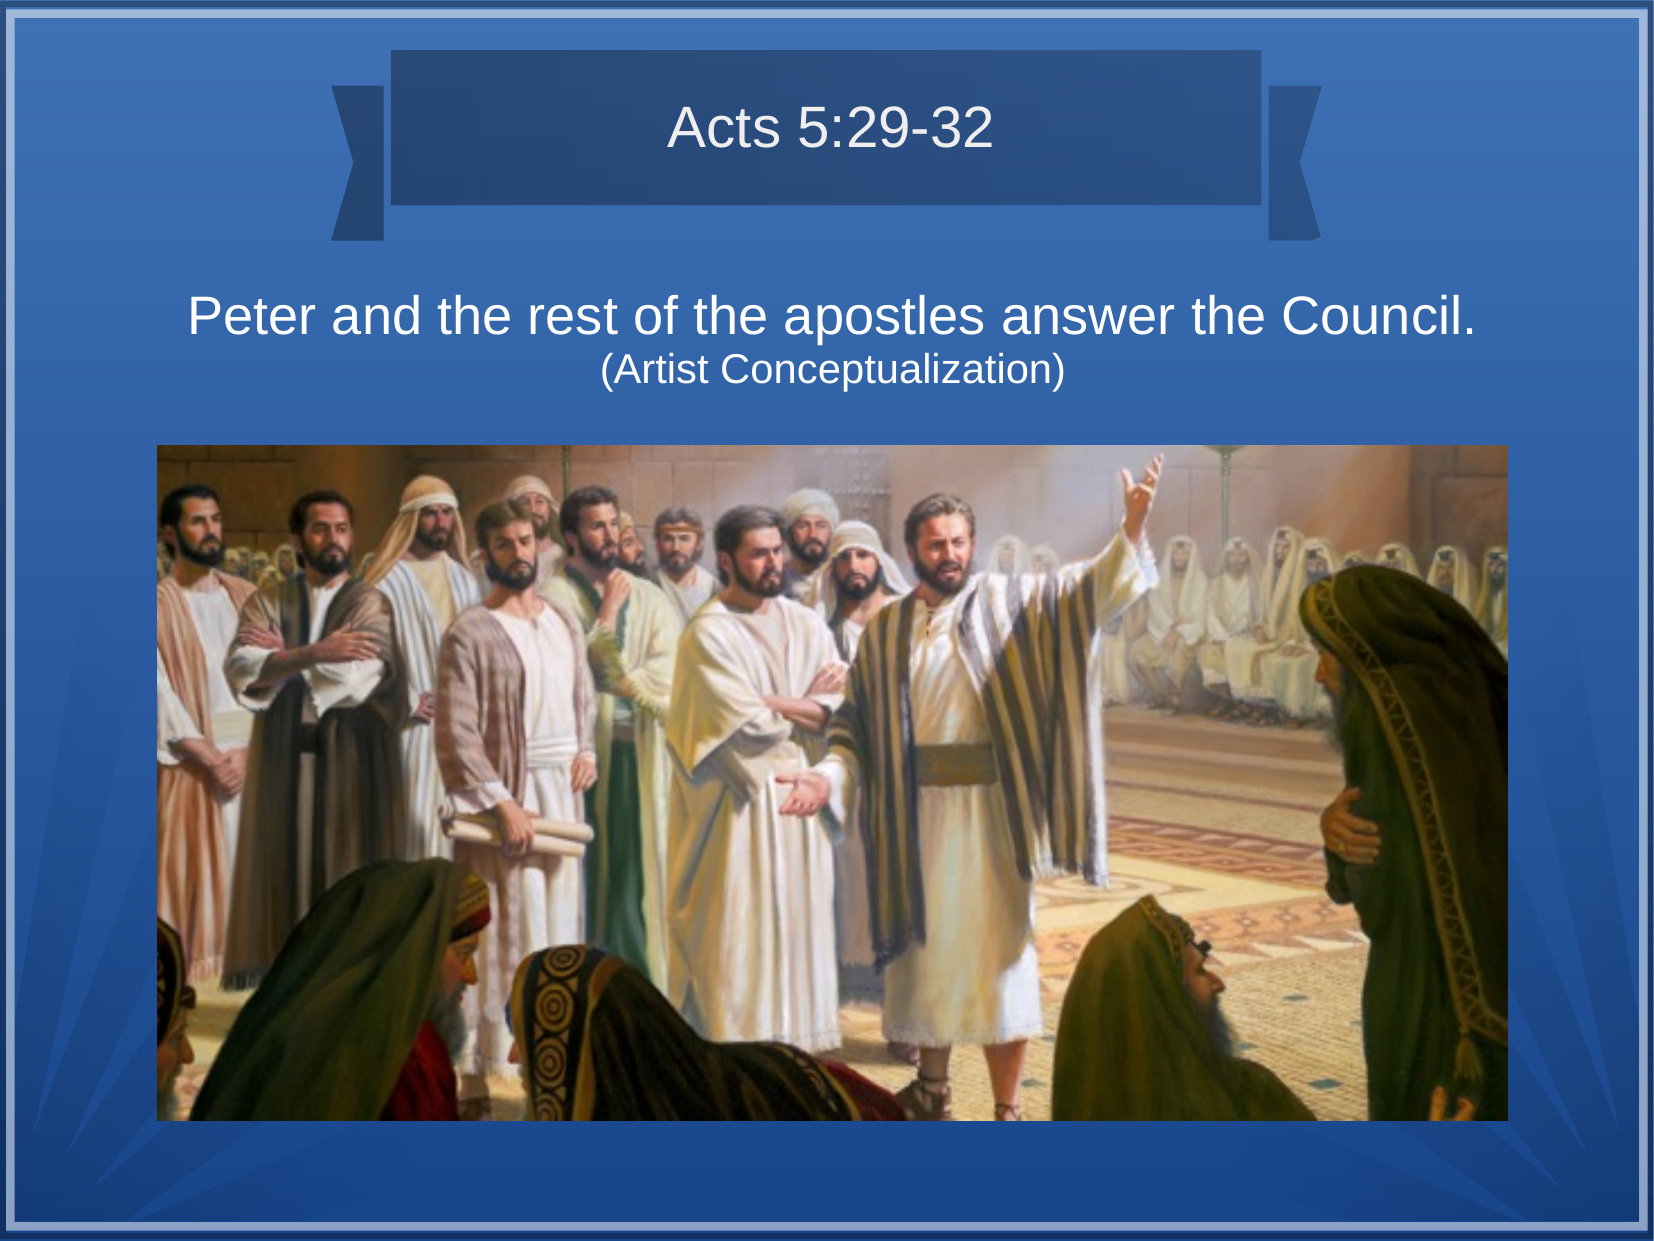

Acts 5:29-32
Peter and the rest of the apostles answer the Council.
(Artist Conceptualization)